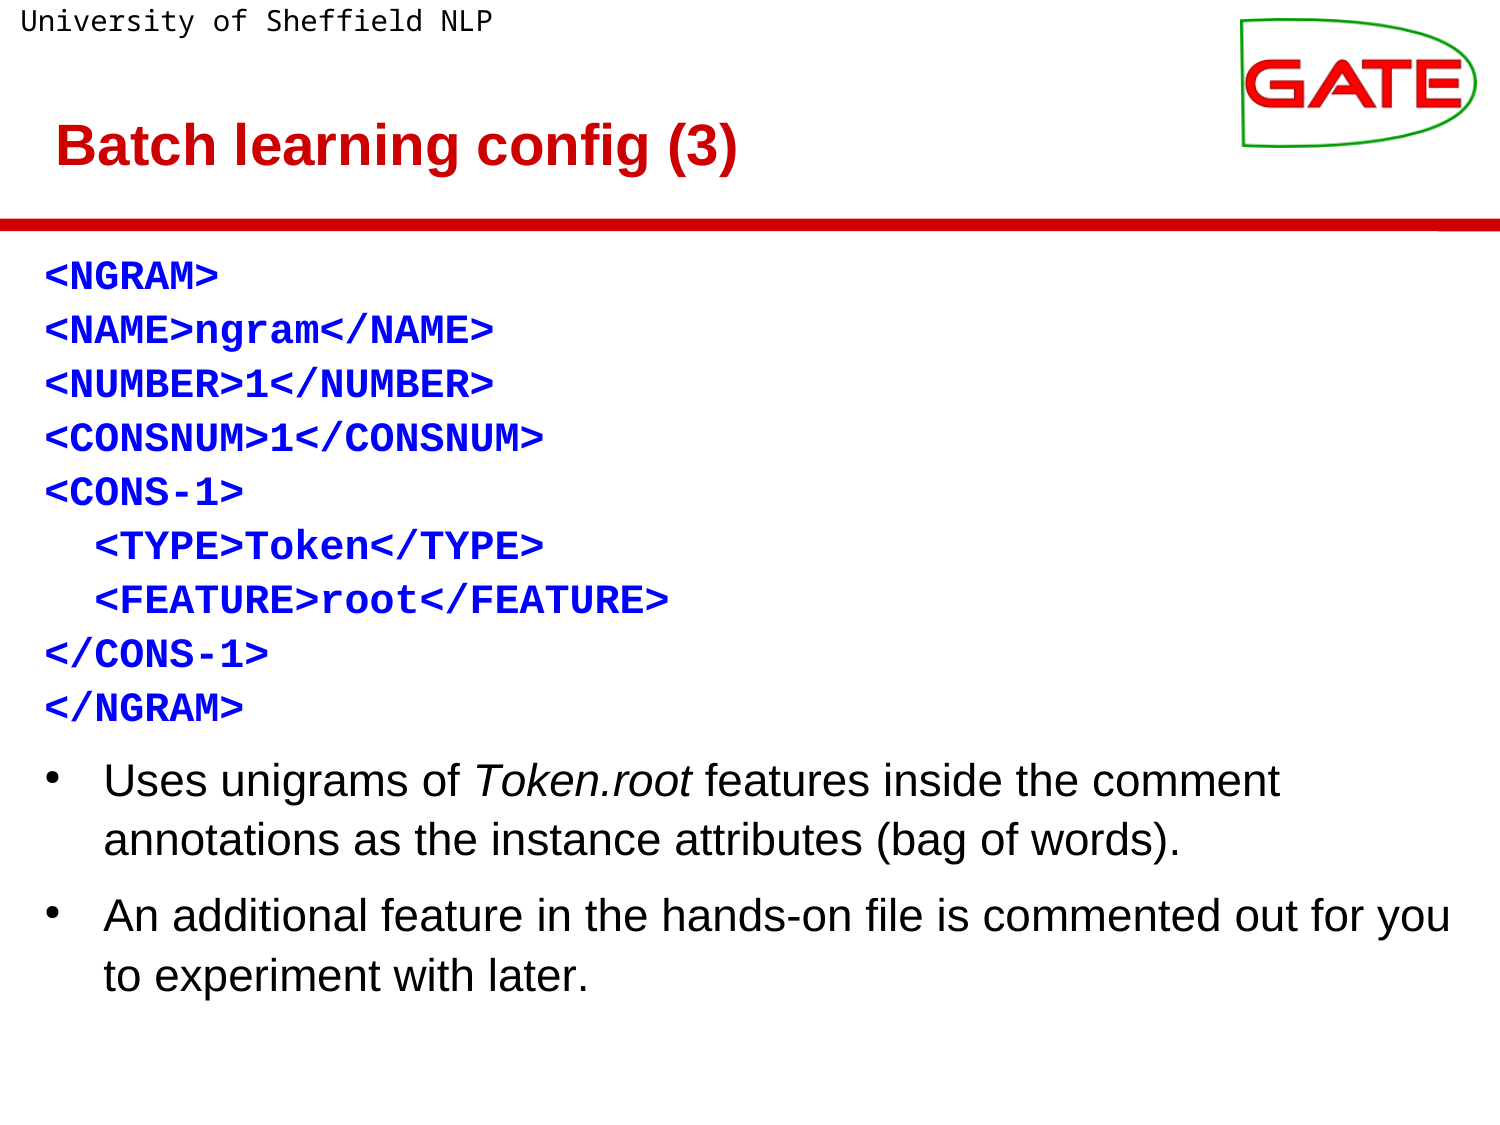

# Batch learning config (3)
<NGRAM>
<NAME>ngram</NAME>
<NUMBER>1</NUMBER>
<CONSNUM>1</CONSNUM>
<CONS-1>
 <TYPE>Token</TYPE>
 <FEATURE>root</FEATURE>
</CONS-1>
</NGRAM>
Uses unigrams of Token.root features inside the comment annotations as the instance attributes (bag of words).
An additional feature in the hands-on file is commented out for you to experiment with later.